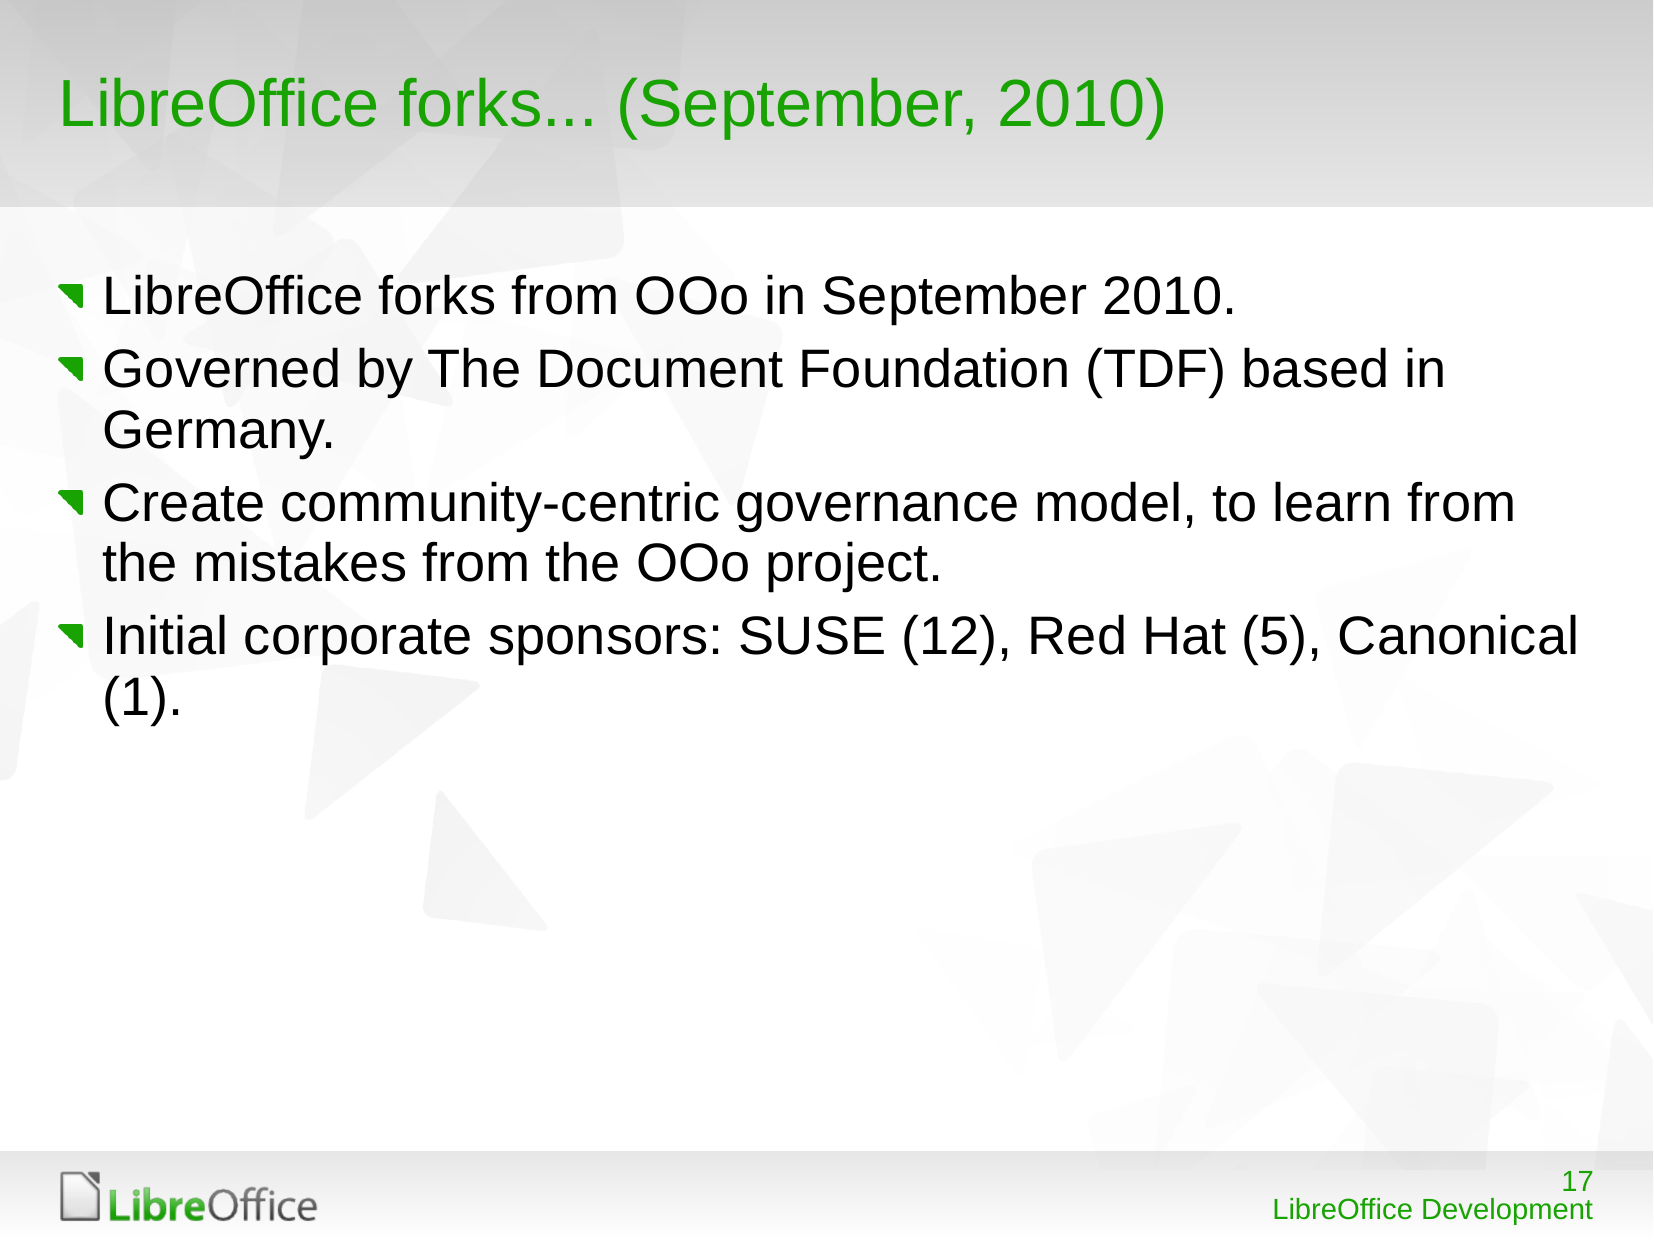

# LibreOffice forks... (September, 2010)
LibreOffice forks from OOo in September 2010.
Governed by The Document Foundation (TDF) based in Germany.
Create community-centric governance model, to learn from the mistakes from the OOo project.
Initial corporate sponsors: SUSE (12), Red Hat (5), Canonical (1).
17
LibreOffice Development